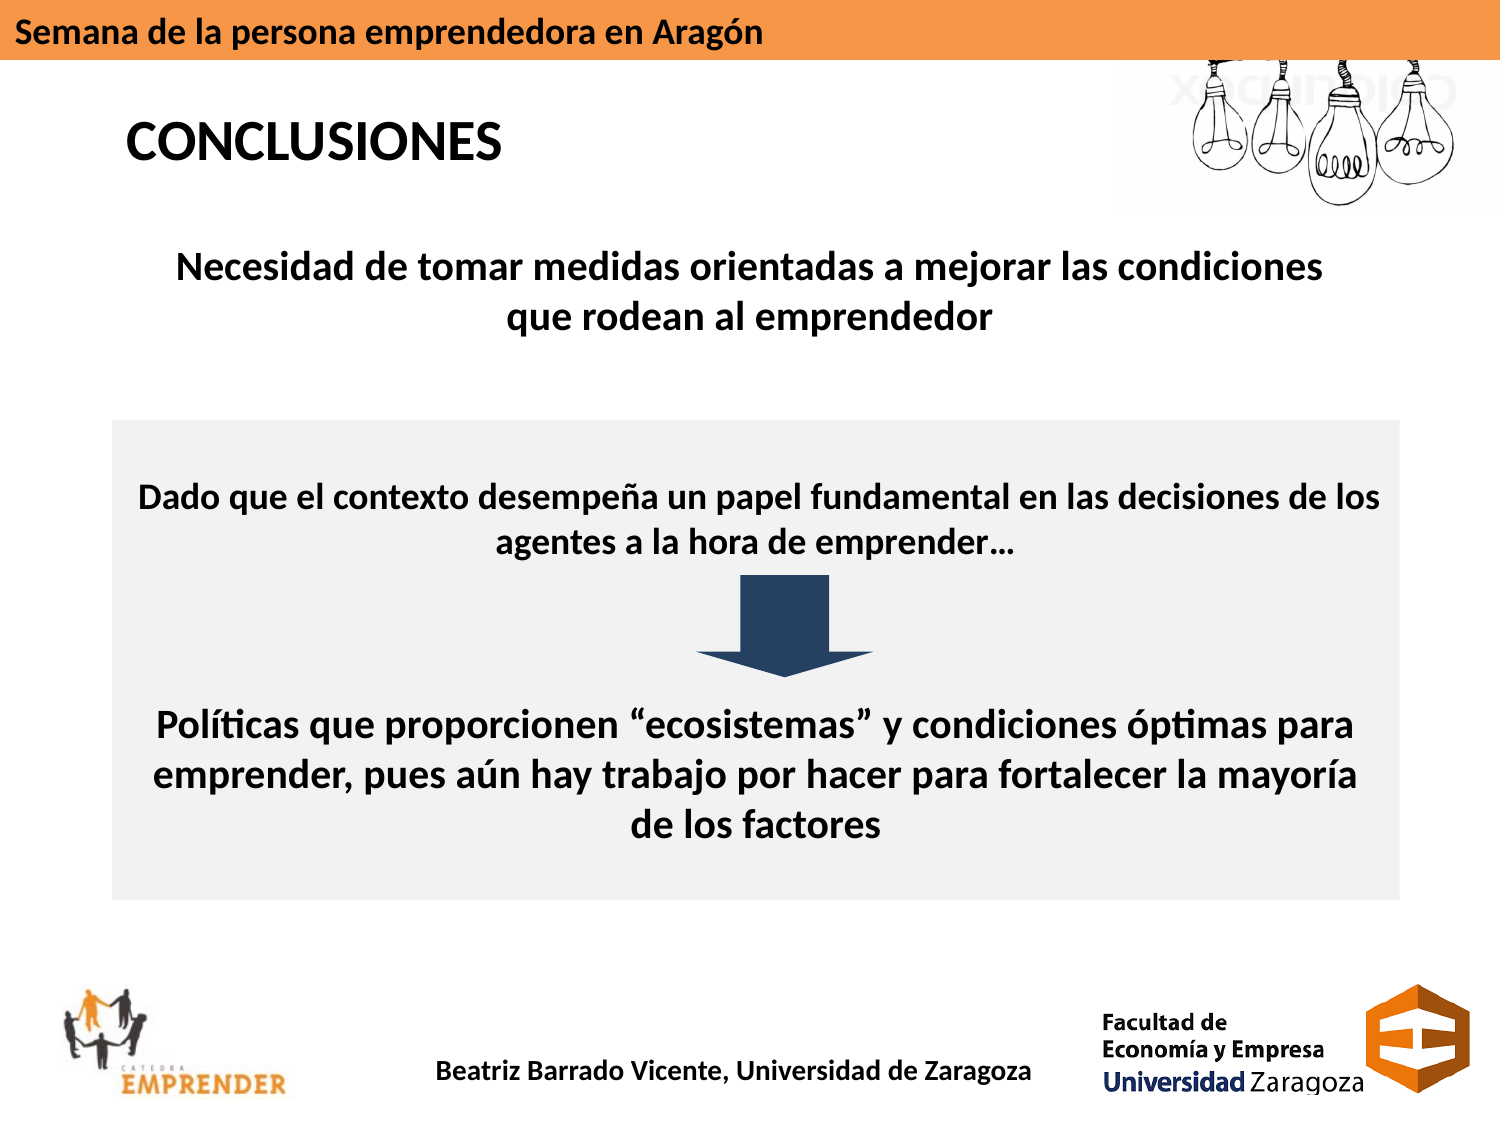

Semana de la persona emprendedora en Aragón
CONCLUSIONES
Necesidad de tomar medidas orientadas a mejorar las condiciones que rodean al emprendedor
 Dado que el contexto desempeña un papel fundamental en las decisiones de los agentes a la hora de emprender…
Políticas que proporcionen “ecosistemas” y condiciones óptimas para emprender, pues aún hay trabajo por hacer para fortalecer la mayoría de los factores
Beatriz Barrado Vicente, Universidad de Zaragoza